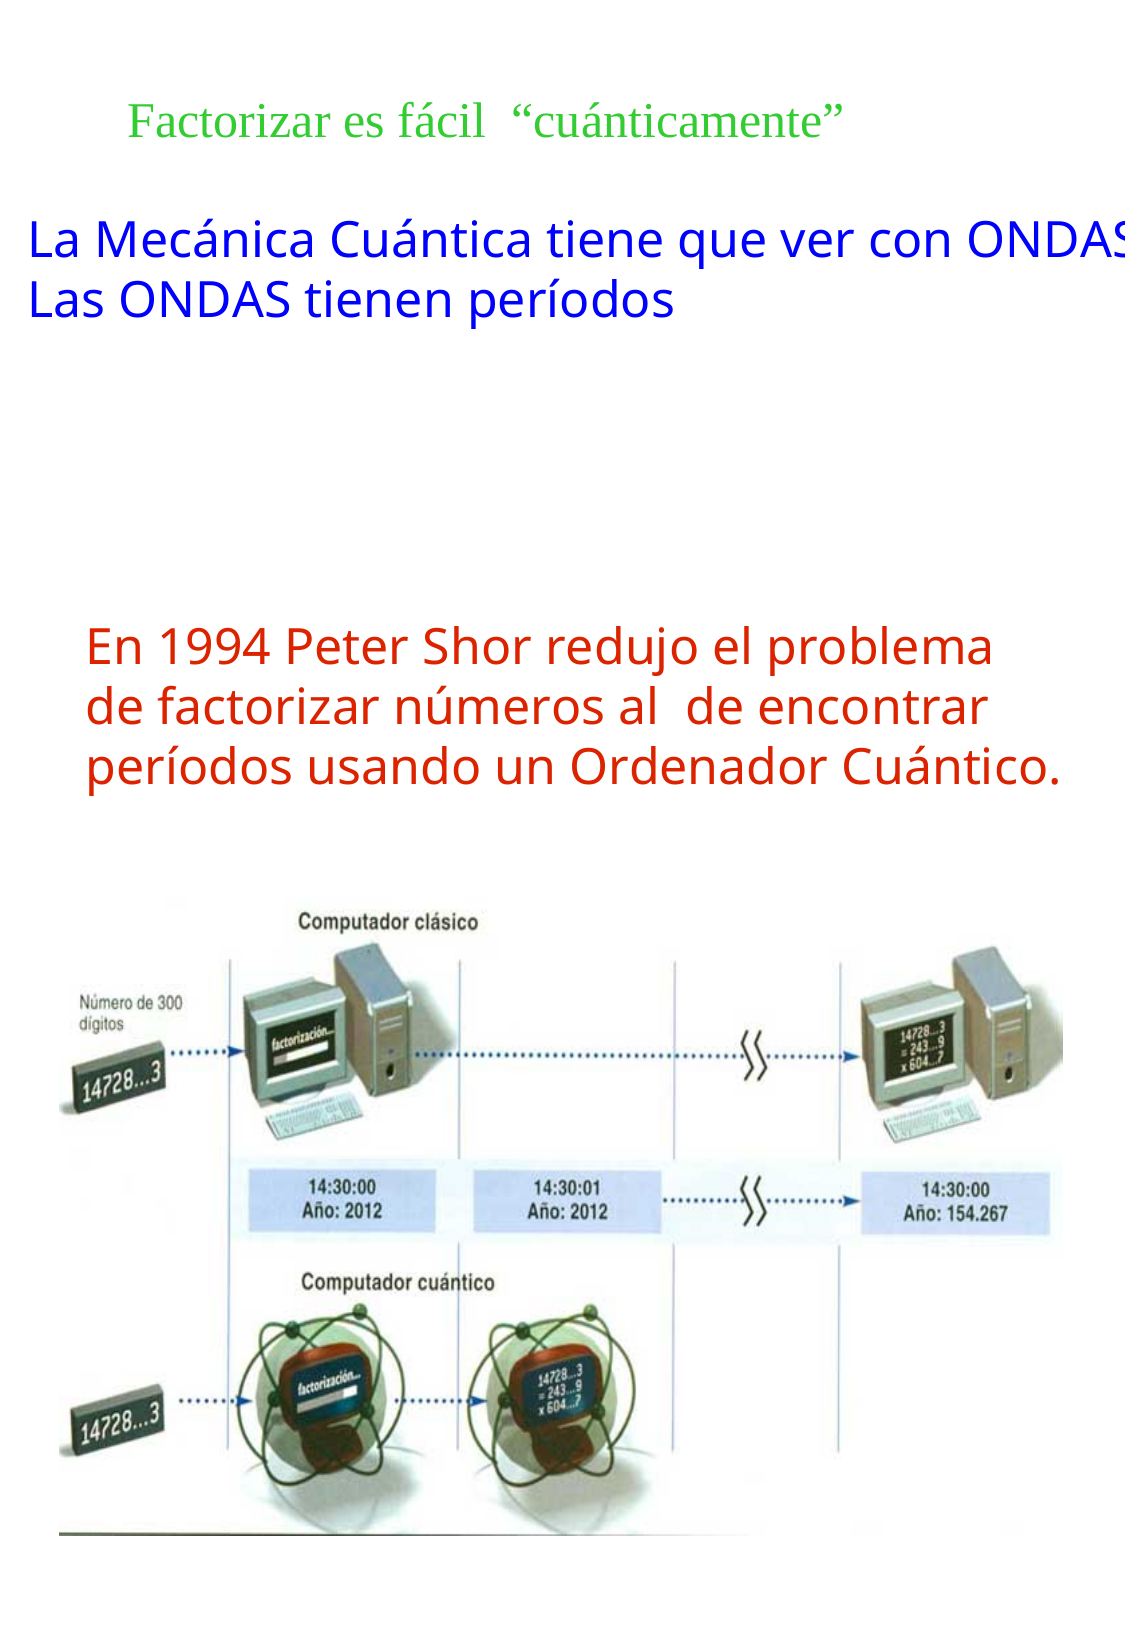

Factorizar es fácil “cuánticamente”
La Mecánica Cuántica tiene que ver con ONDAS
Las ONDAS tienen períodos
En 1994 Peter Shor redujo el problema
de factorizar números al de encontrar períodos usando un Ordenador Cuántico.